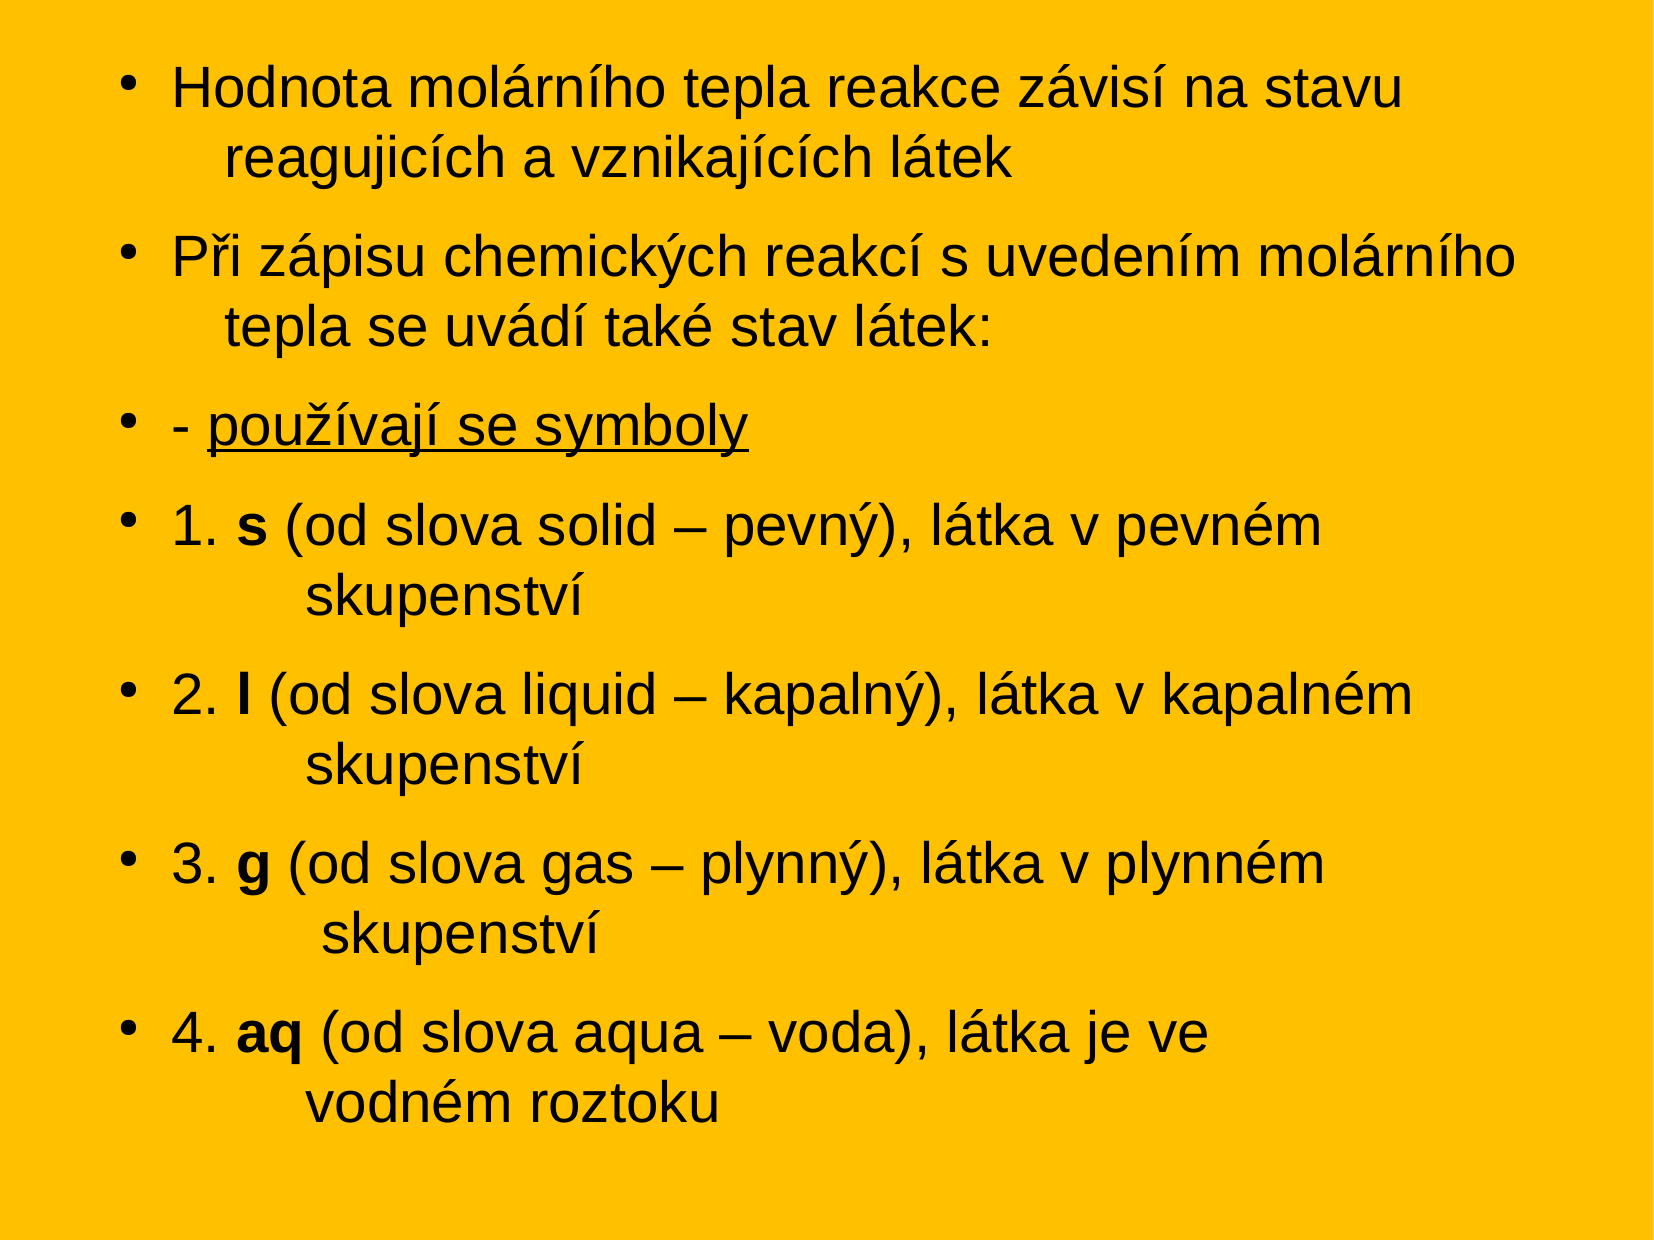

# Hodnota molárního tepla reakce závisí na stavu reagujicích a vznikajících látek
Při zápisu chemických reakcí s uvedením molárního tepla se uvádí také stav látek:
- používají se symboly
1. s (od slova solid – pevný), látka v pevném skupenství
2. l (od slova liquid – kapalný), látka v kapalném skupenství
3. g (od slova gas – plynný), látka v plynném skupenství
4. aq (od slova aqua – voda), látka je ve vodném roztoku